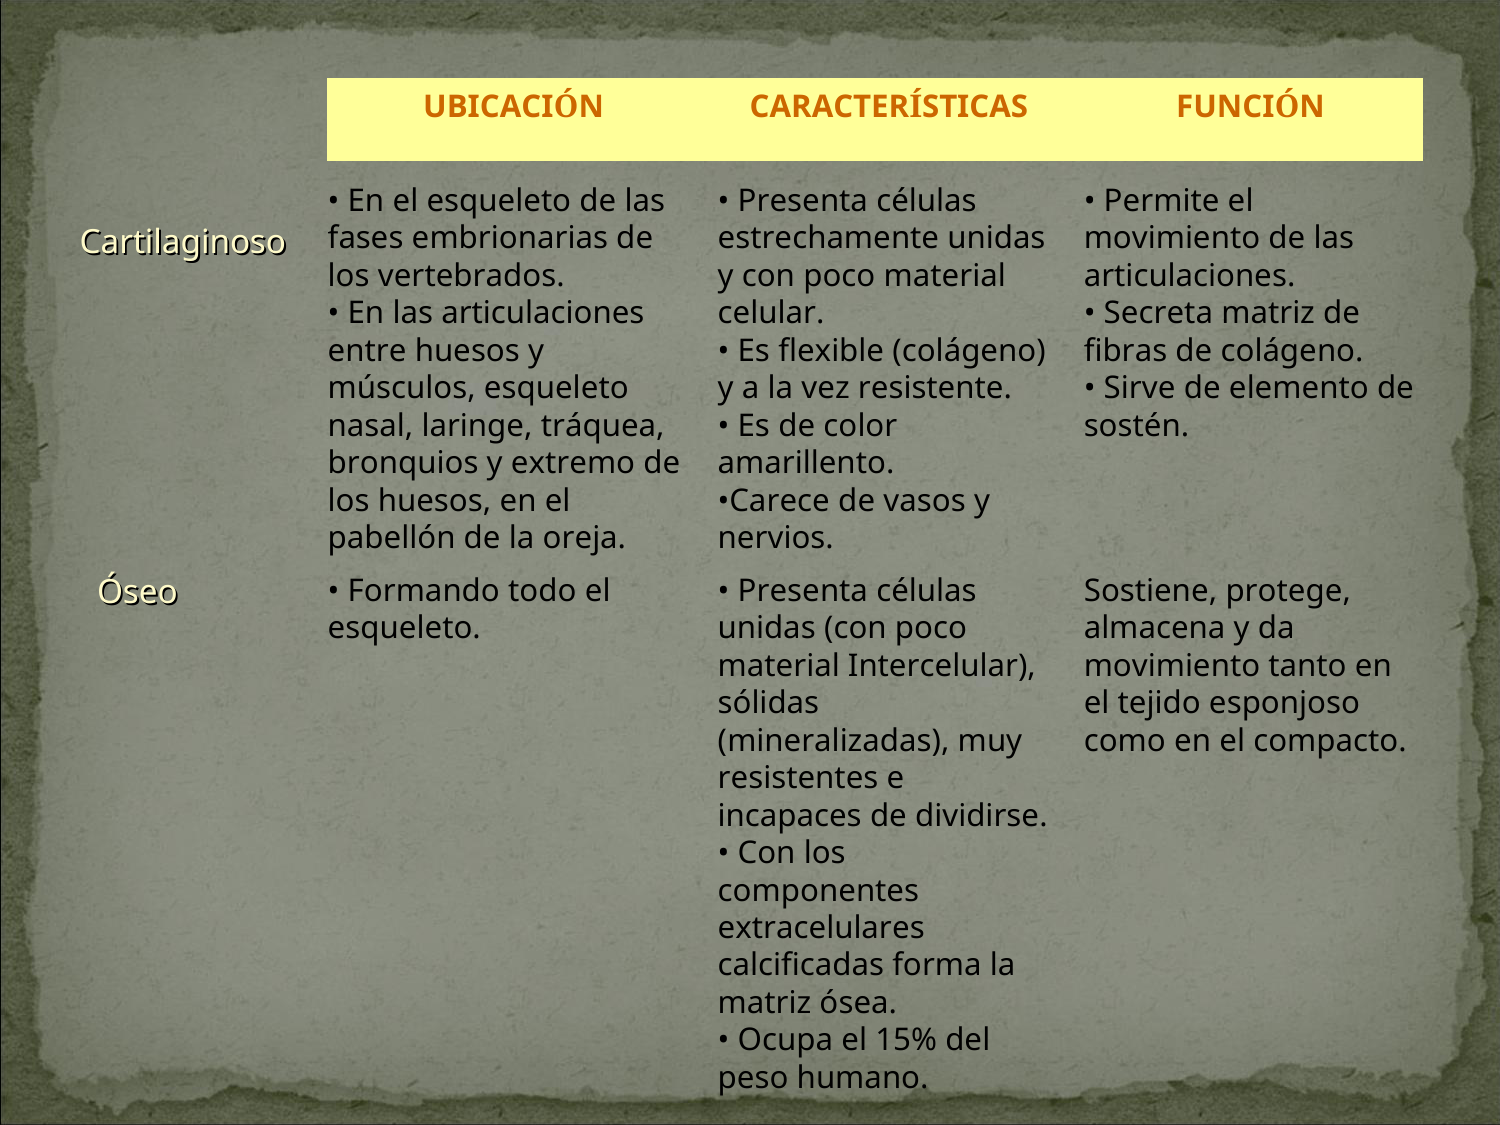

| | UBICACIÓN | CARACTERÍSTICAS | FUNCIÓN |
| --- | --- | --- | --- |
| Cartilaginoso | • En el esqueleto de las fases embrionarias de los vertebrados. • En las articulaciones entre huesos y músculos, esqueleto nasal, laringe, tráquea, bronquios y extremo de los huesos, en el pabellón de la oreja. | • Presenta células estrechamente unidas y con poco material celular. • Es flexible (colágeno) y a la vez resistente. • Es de color amarillento. •Carece de vasos y nervios. | • Permite el movimiento de las articulaciones. • Secreta matriz de fibras de colágeno. • Sirve de elemento de sostén. |
| --- | --- | --- | --- |
| Óseo | • Formando todo el esqueleto. | • Presenta células unidas (con poco material Intercelular), sólidas (mineralizadas), muy resistentes e incapaces de dividirse. • Con los componentes extracelulares calcificadas forma la matriz ósea. • Ocupa el 15% del peso humano. | Sostiene, protege, almacena y da movimiento tanto en el tejido esponjoso como en el compacto. |